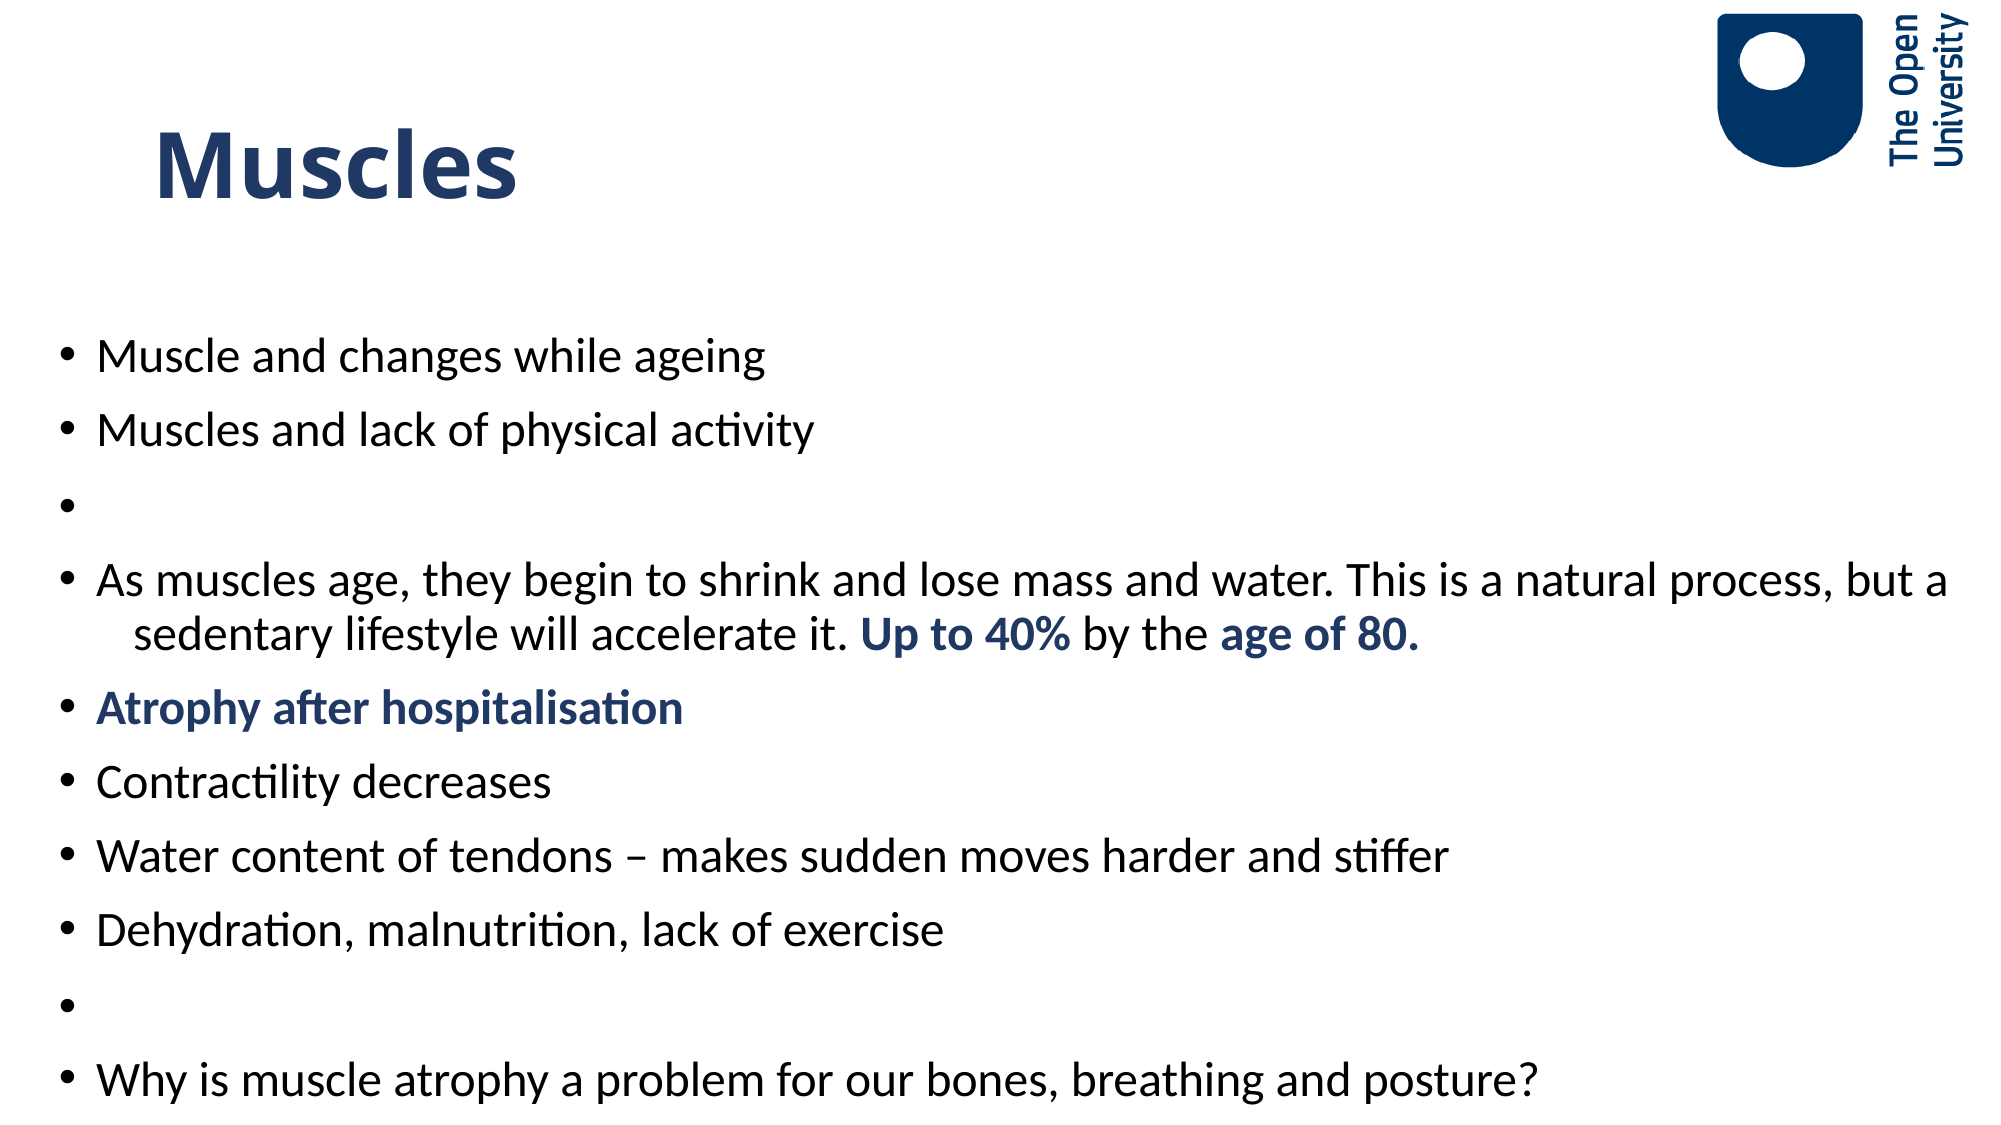

# Muscles
Muscle and changes while ageing
Muscles and lack of physical activity
As muscles age, they begin to shrink and lose mass and water. This is a natural process, but a sedentary lifestyle will accelerate it. Up to 40% by the age of 80.
Atrophy after hospitalisation
Contractility decreases
Water content of tendons – makes sudden moves harder and stiffer
Dehydration, malnutrition, lack of exercise
Why is muscle atrophy a problem for our bones, breathing and posture?